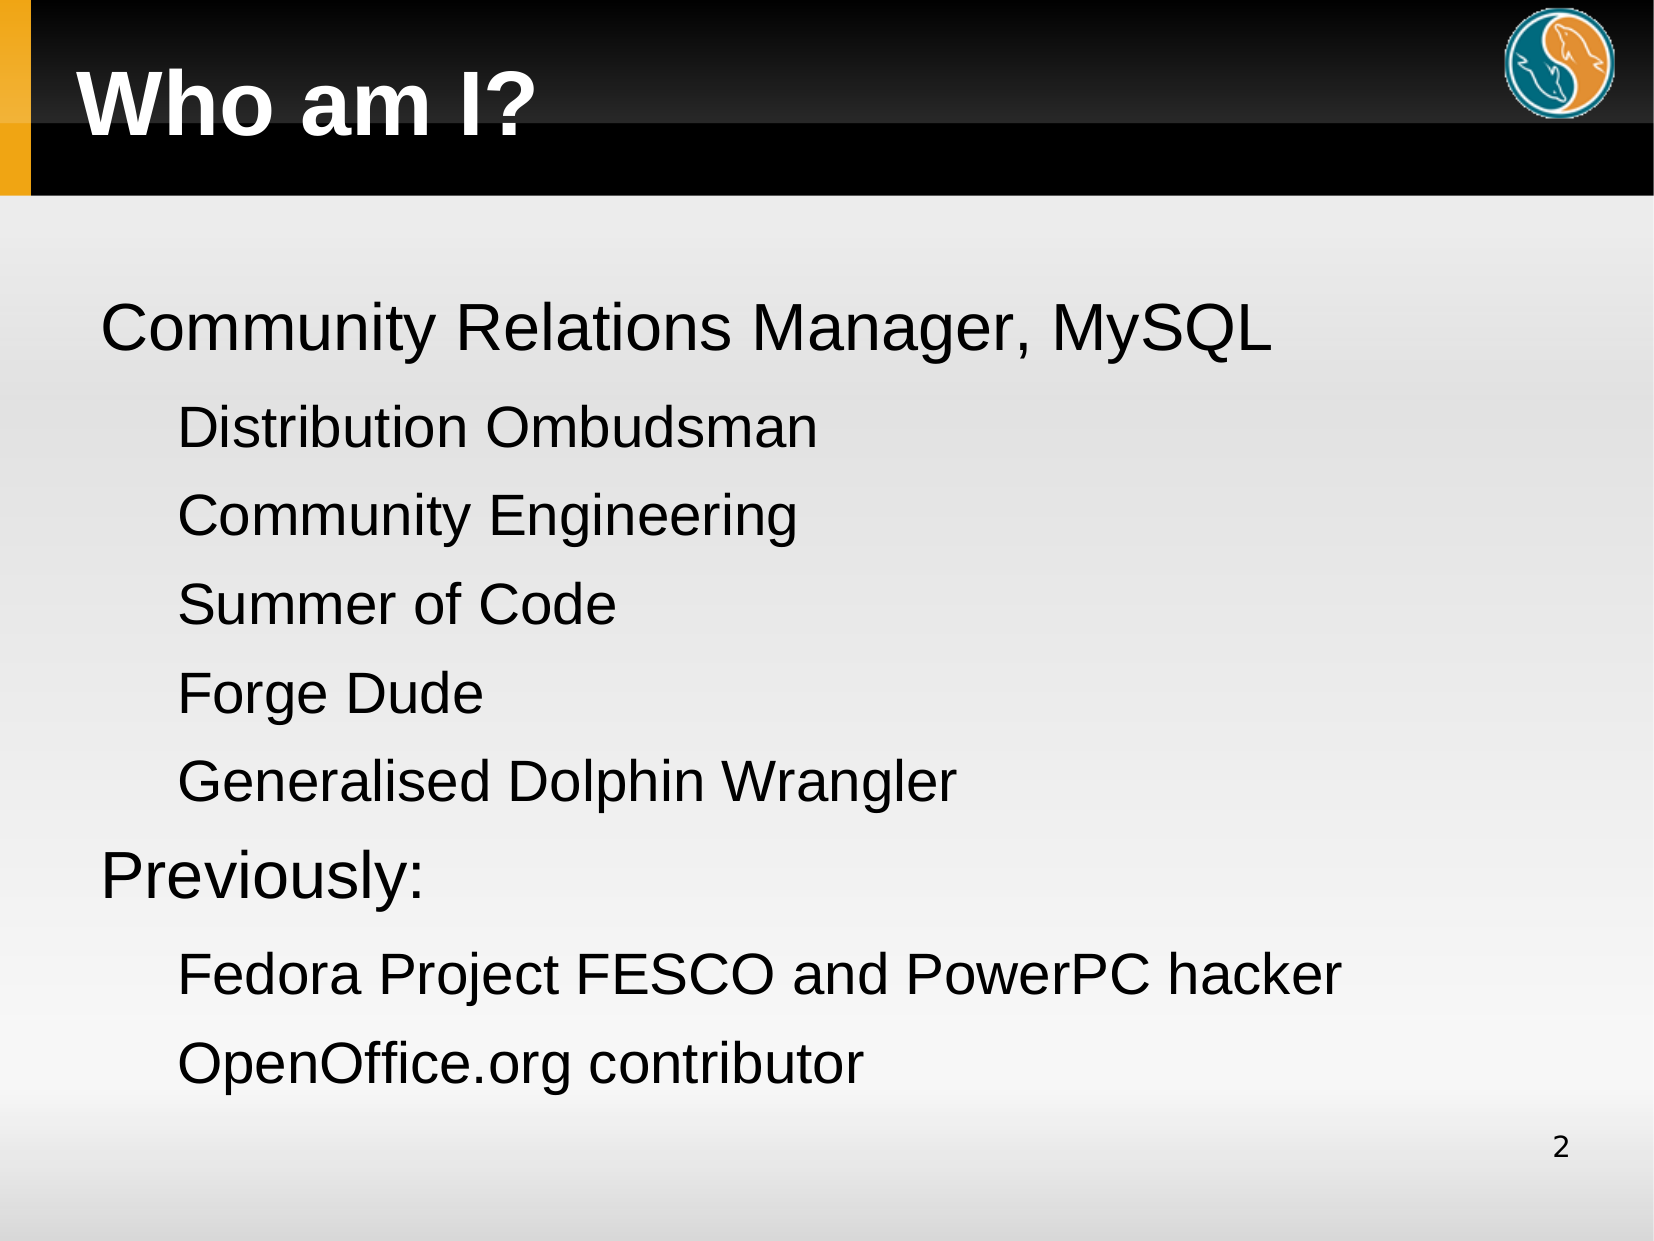

# Who am I?
Community Relations Manager, MySQL
Distribution Ombudsman
Community Engineering
Summer of Code
Forge Dude
Generalised Dolphin Wrangler
Previously:
Fedora Project FESCO and PowerPC hacker
OpenOffice.org contributor
2